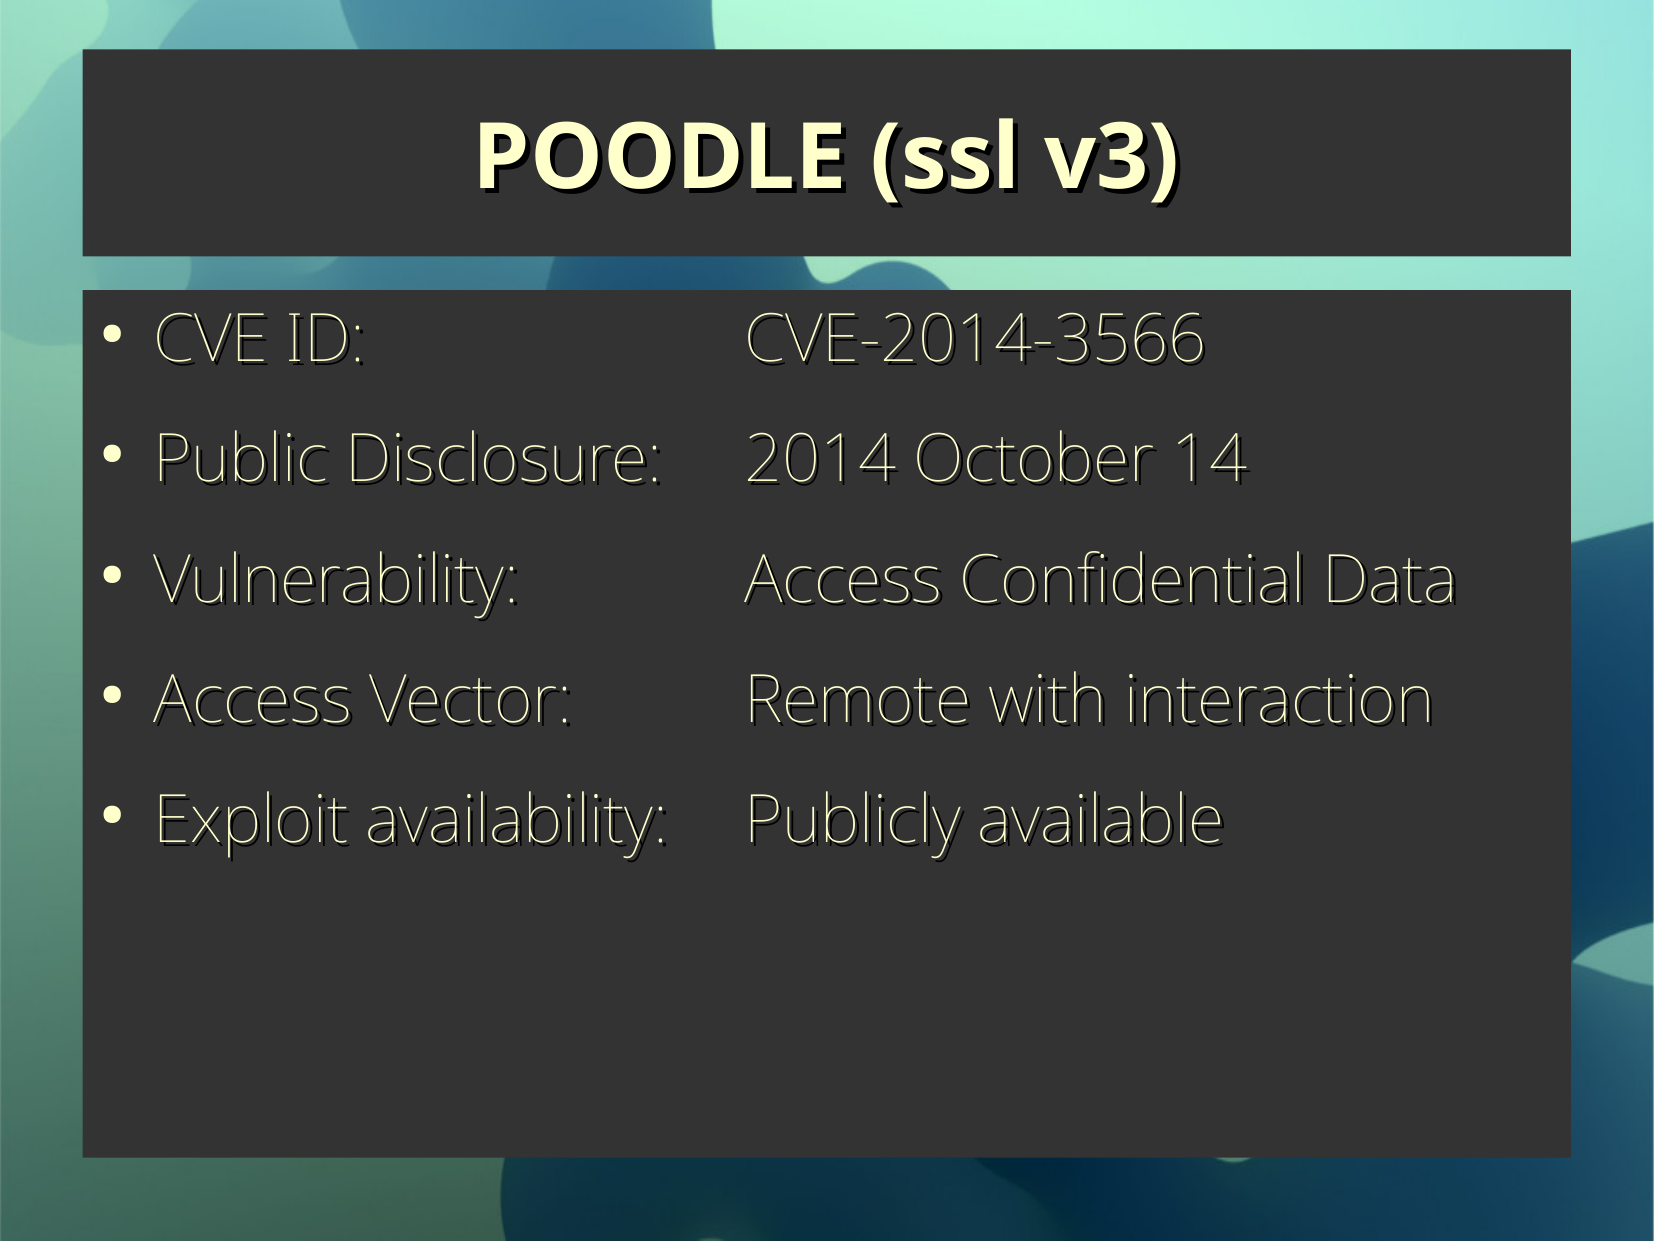

# POODLE (ssl v3)
CVE ID:						CVE-2014-3566
Public Disclosure:		2014 October 14
Vulnerability:				Access Confidential Data
Access Vector:			Remote with interaction
Exploit availability:		Publicly available